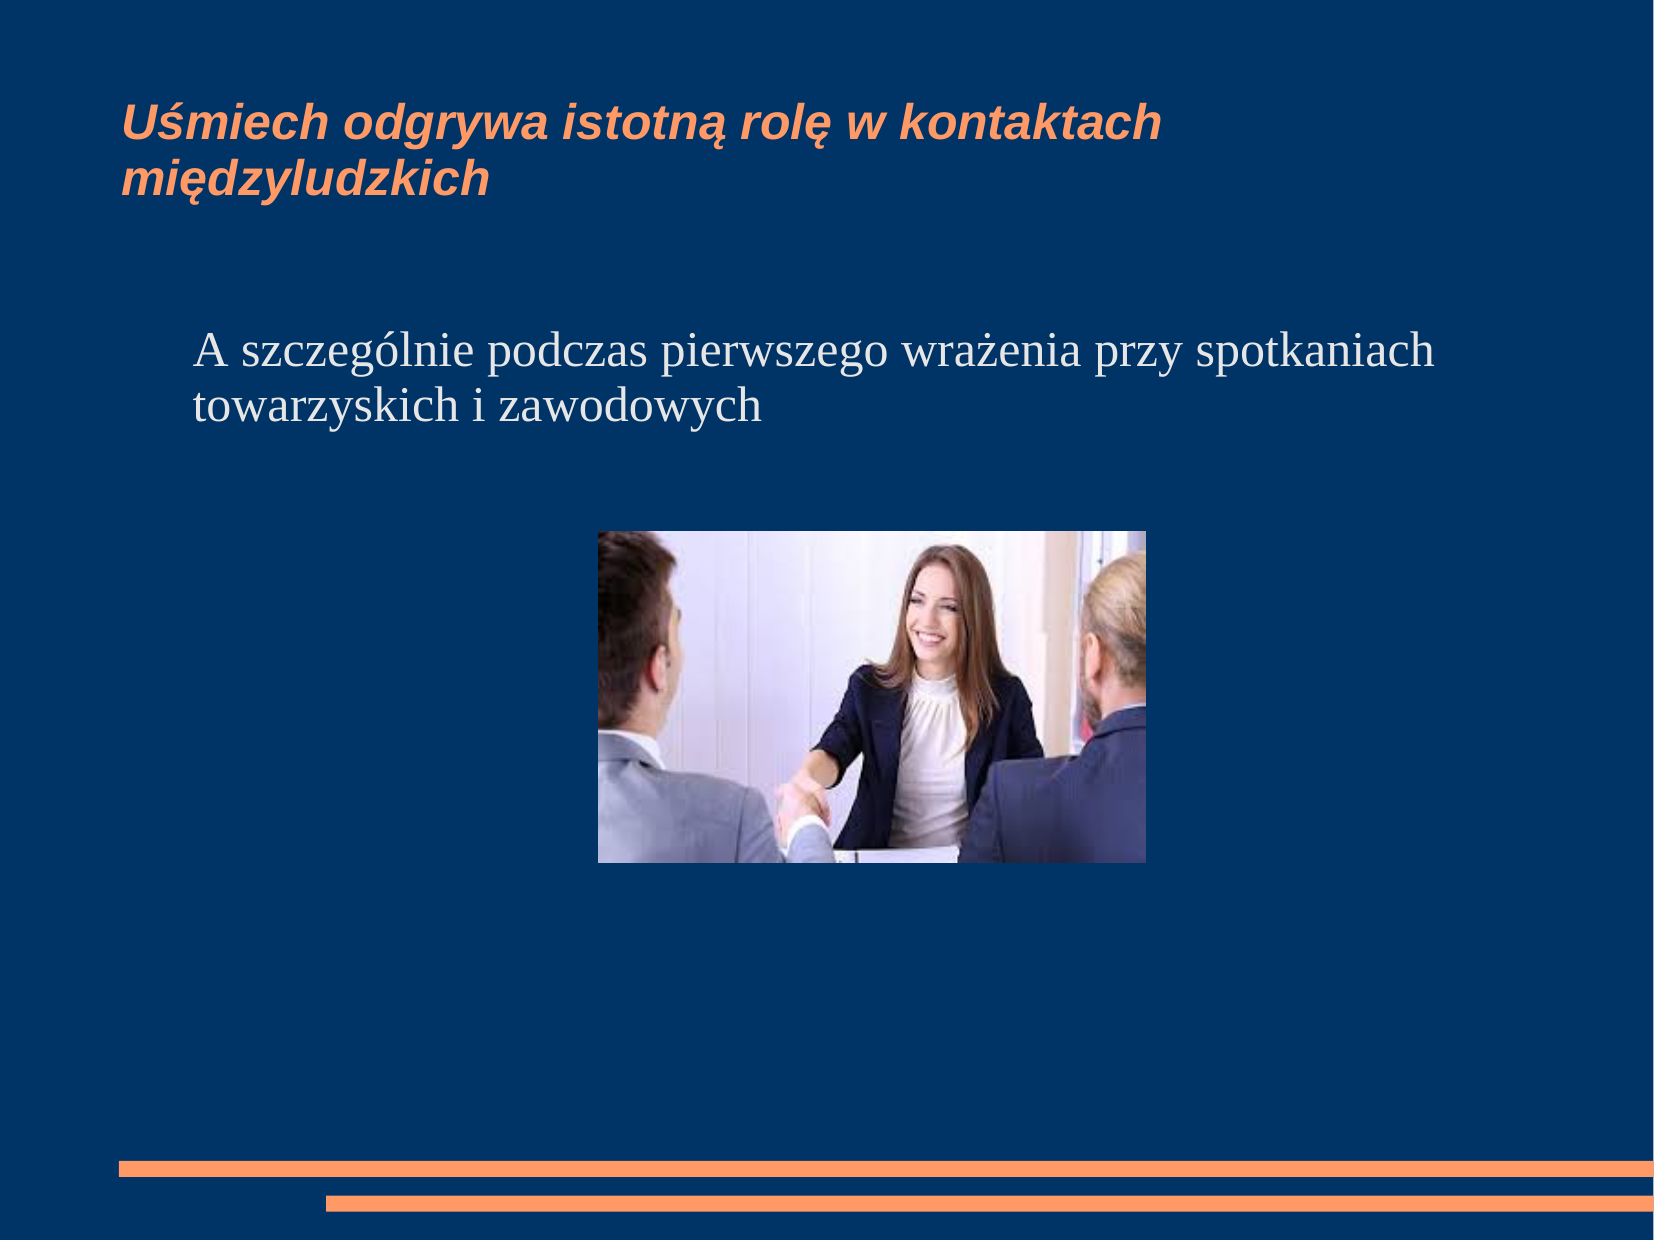

# Uśmiech odgrywa istotną rolę w kontaktach międzyludzkich
A szczególnie podczas pierwszego wrażenia przy spotkaniach towarzyskich i zawodowych